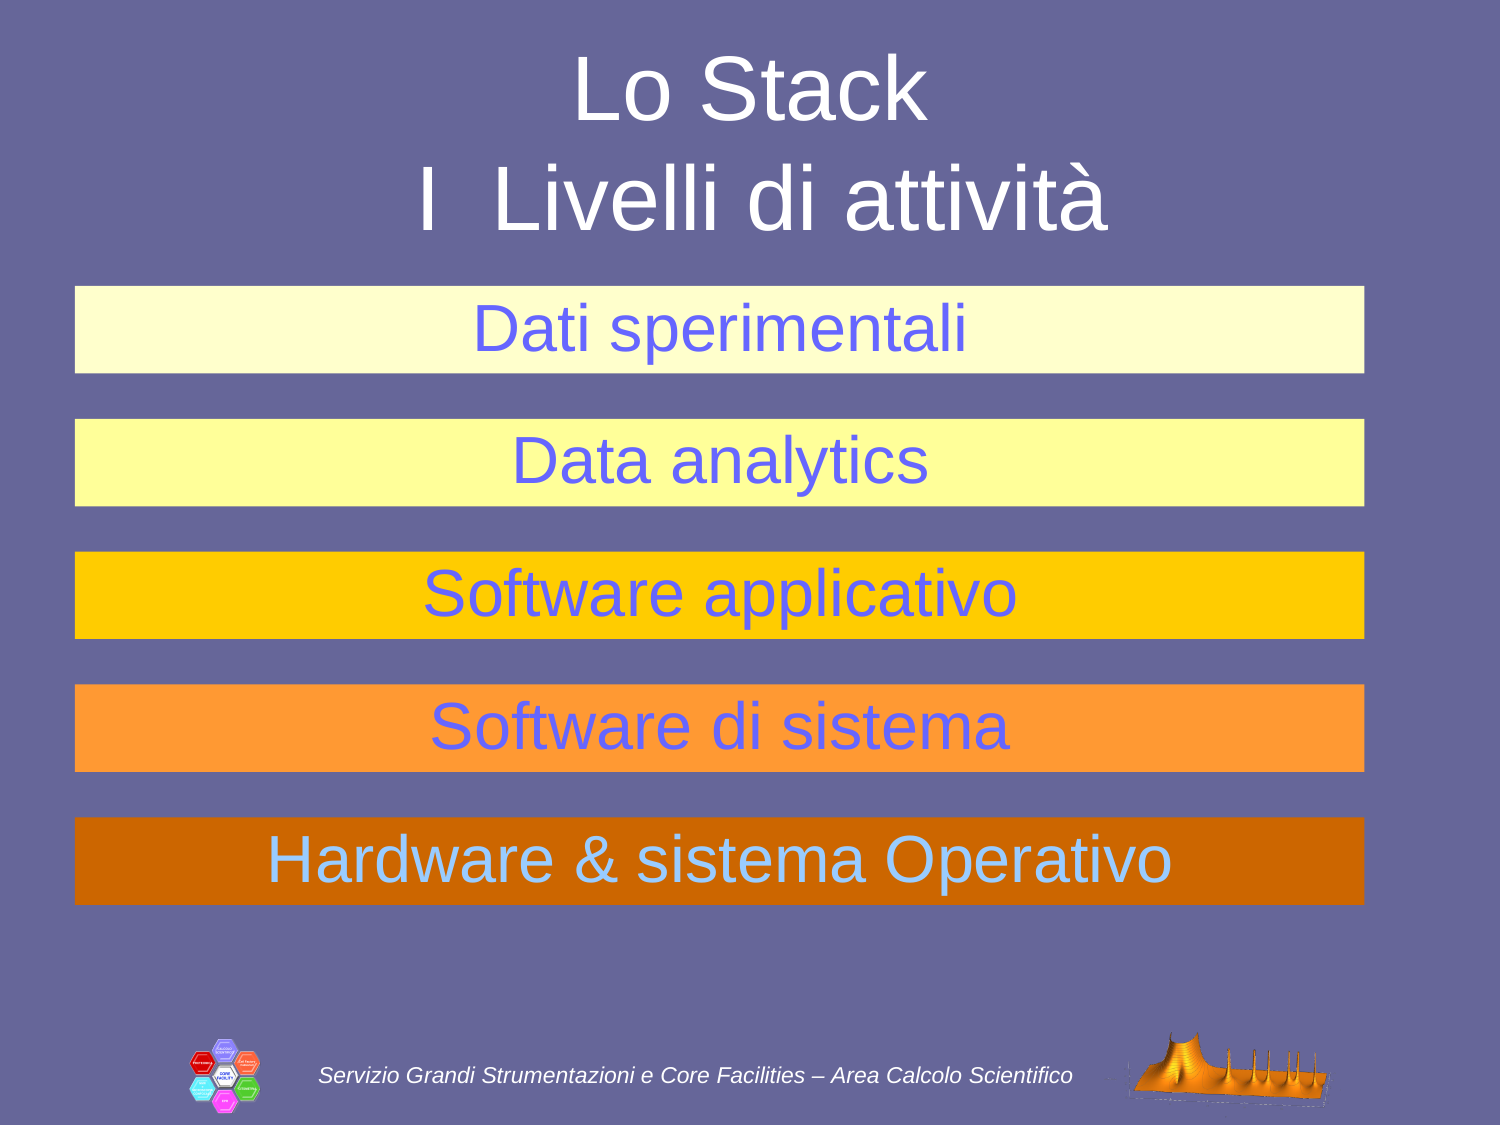

# Lo Stack I Livelli di attività
Dati sperimentali
Data analytics
Software applicativo
Software di sistema
Hardware & sistema Operativo